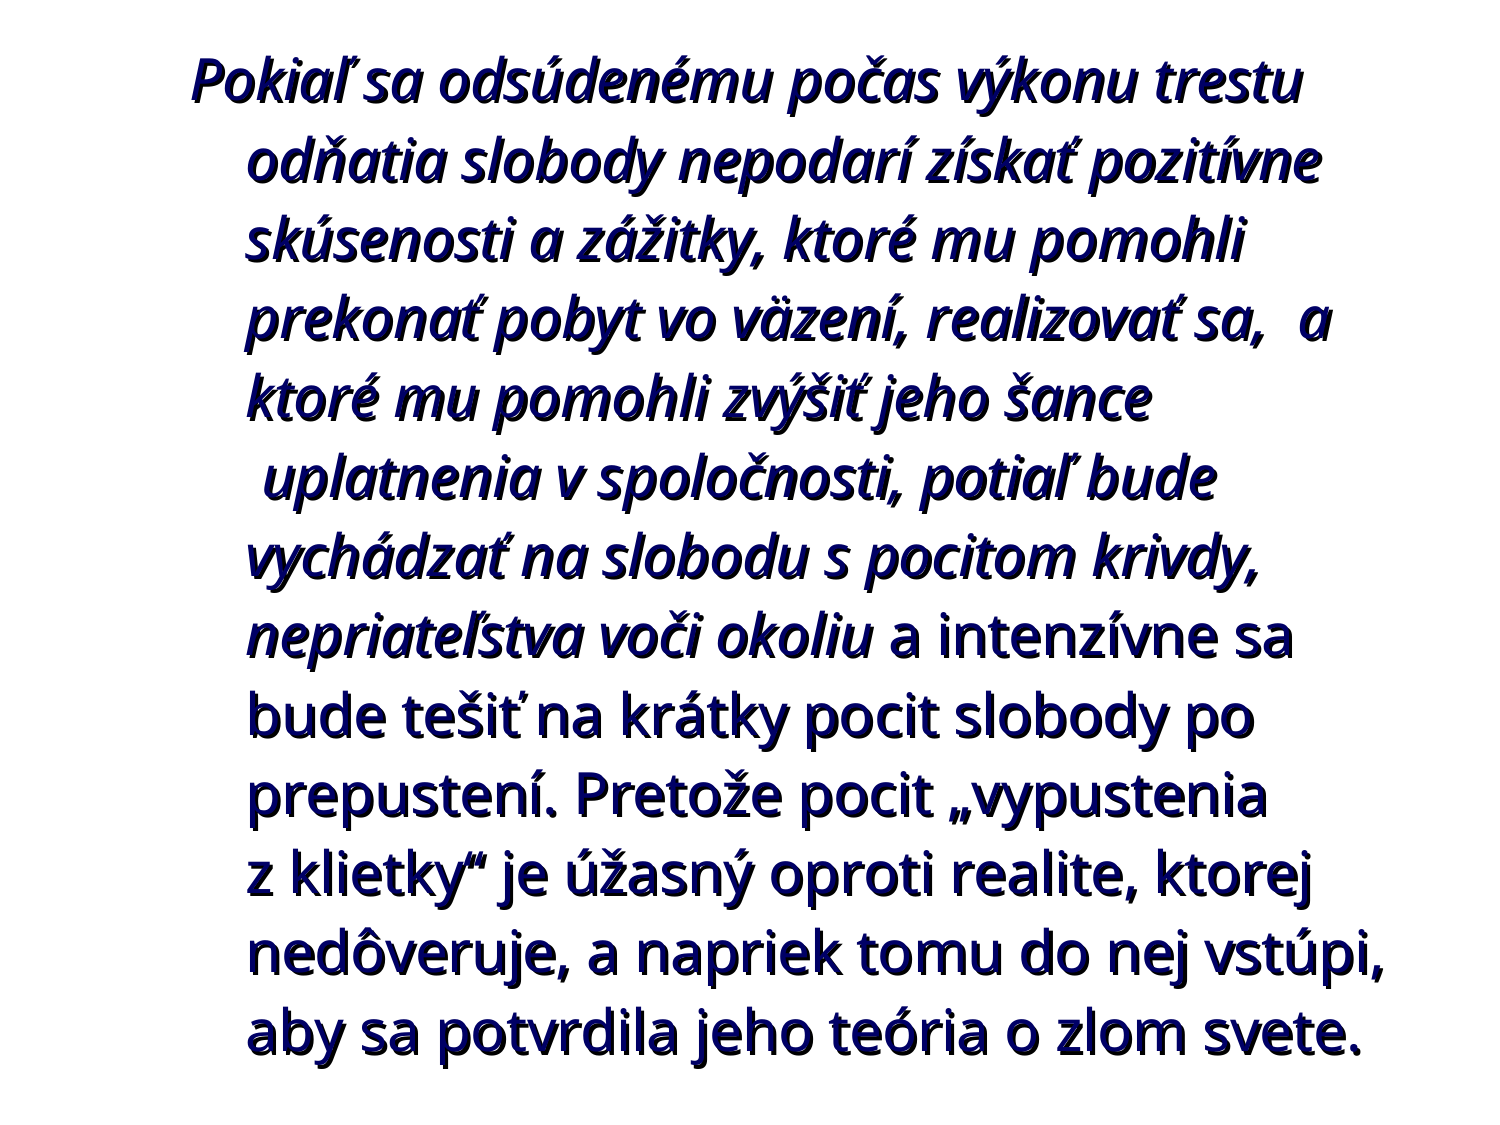

# Pokiaľ sa odsúdenému počas výkonu trestu odňatia slobody nepodarí získať pozitívne skúsenosti a zážitky, ktoré mu pomohli prekonať pobyt vo väzení, realizovať sa, a ktoré mu pomohli zvýšiť jeho šance  uplatnenia v spoločnosti, potiaľ bude vychádzať na slobodu s pocitom krivdy, nepriateľstva voči okoliu a intenzívne sa bude tešiť na krátky pocit slobody po prepustení. Pretože pocit „vypustenia z klietky“ je úžasný oproti realite, ktorej nedôveruje, a napriek tomu do nej vstúpi, aby sa potvrdila jeho teória o zlom svete.
10